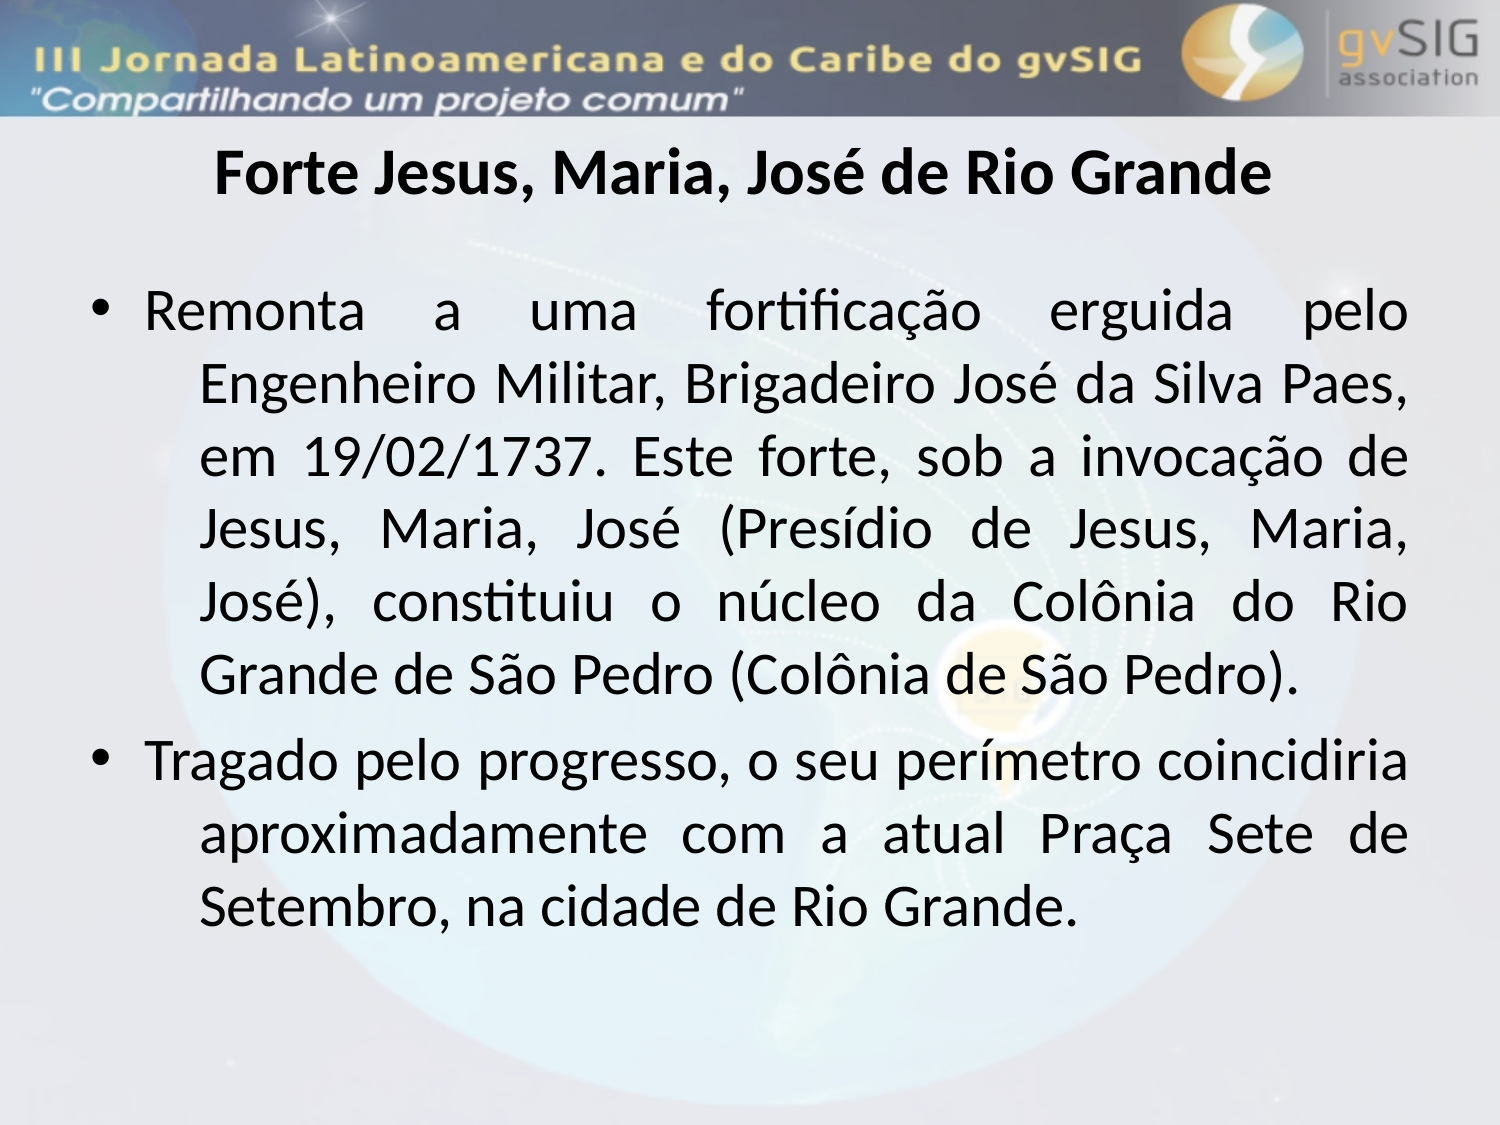

# Forte Jesus, Maria, José de Rio Grande
Remonta a uma fortificação erguida pelo Engenheiro Militar, Brigadeiro José da Silva Paes, em 19/02/1737. Este forte, sob a invocação de Jesus, Maria, José (Presídio de Jesus, Maria, José), constituiu o núcleo da Colônia do Rio Grande de São Pedro (Colônia de São Pedro).
Tragado pelo progresso, o seu perímetro coincidiria aproximadamente com a atual Praça Sete de Setembro, na cidade de Rio Grande.